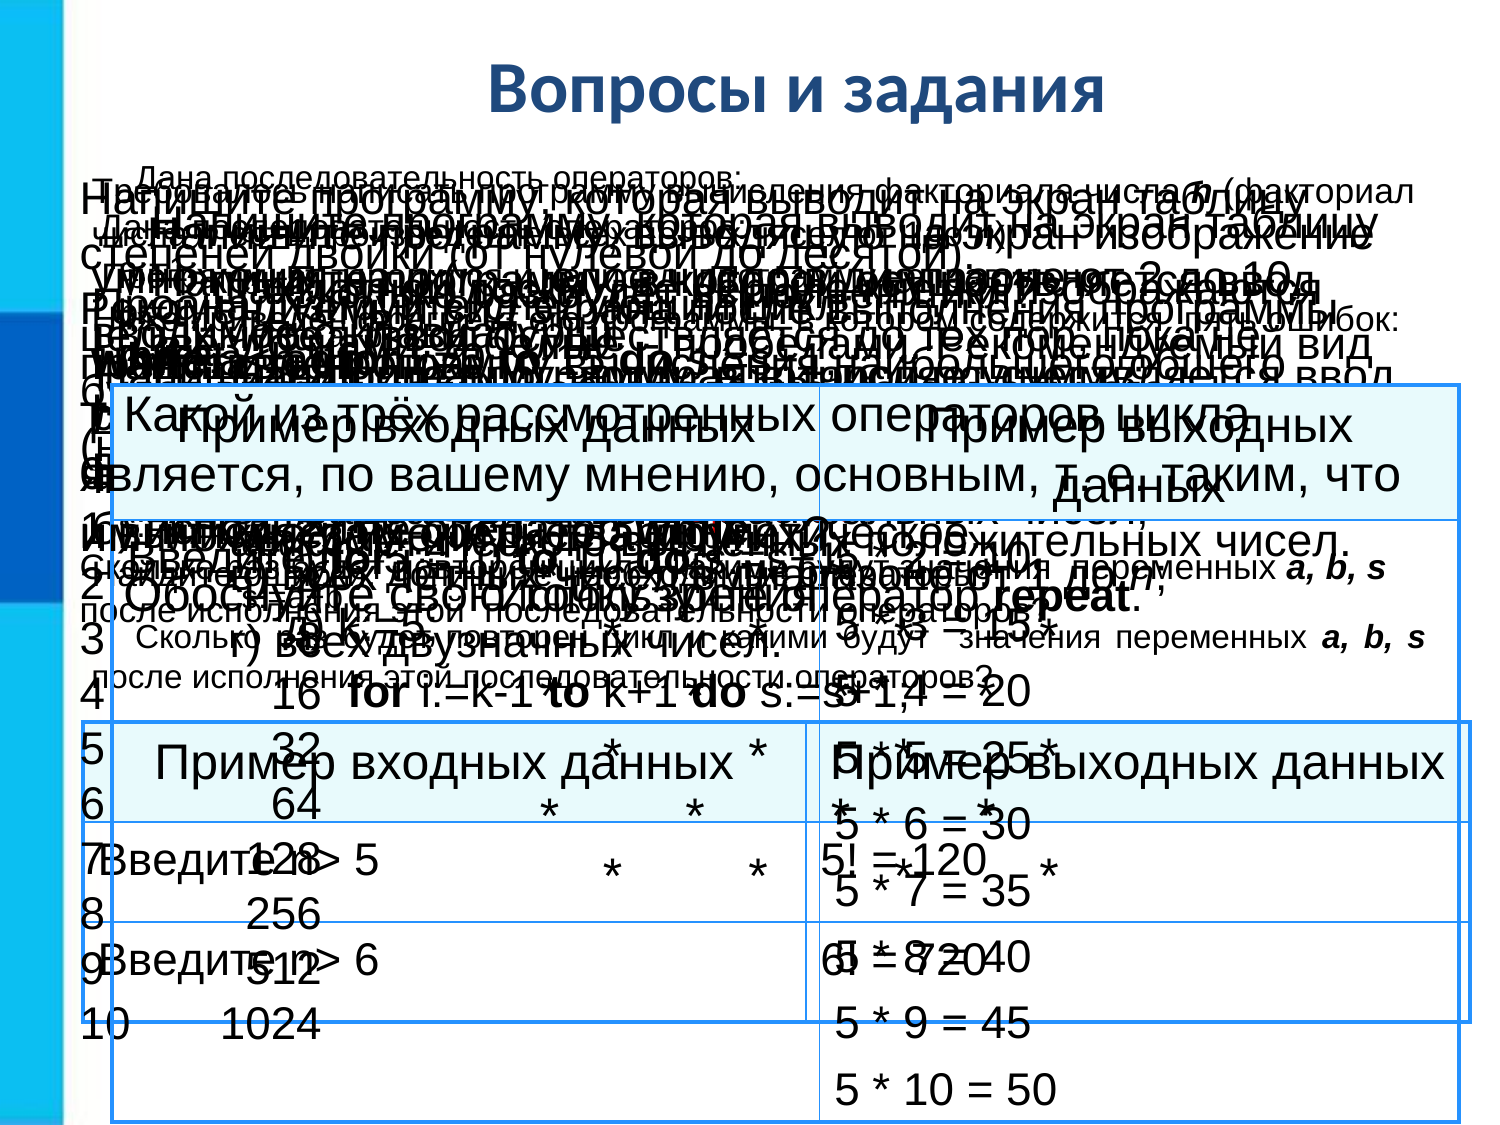

Вопросы и задания
Дана последовательность операторов:
	a:=1;
	b:=2;
	while a+b<8 do
	begin
 a:=a+1;
 b:=b+2;
	end;
	s:=a+b
Сколько раз будет повторен цикл и какими будут значения переменных a, b, s после исполнения этой последовательности операторов?
Напишите программу, которая выводит на экран таблицу степеней двойки (от нулевой до десятой).
Рекомендуемый вид экрана после выполнения программы представлен ниже:
Таблица степеней двойки:
0 1
1 2
2 4
3 8
4 16
5 32
6 64
7 128
8 256
9 512
10 1024
Требовалось написать программу вычисления факториала числа n (факториал числа n есть произведение всех целых чисел от 1до n).
 Программист торопился и написал программу неправильно.
Ниже приведён фрагмент его программы, в котором содержится пять ошибок:
 k:=1;
 f:=0;
 while k<n do
 f:=f*k;
 k:=k+1
Найдите ошибки. Допишите необходимые операторы.
Напишите программу, которая выводит на экран таблицу умножения на n (n - целое число в диапазоне от 2 до 10, вводимое с клавиатуры).
 Дана последовательность операторов:
 a:=1;
 b:=1;
 repeat
 a:=a+1;
 b:=b*2;
 until b>8;
 s:=a+b
Сколько раз будет повторён цикл и какими будут значения переменных a, b, s после исполнения этой последовательности операторов?
Напишите программу, выводящую на экран изображение шахматной доски, где чёрные клетки изображаются звёздочками, а белые - пробелами. Рекомендуемый вид экрана после выполнения программы представлен ниже:
* * * *
 * * * *
* * * *
 * * * *
* * * *
 * * * *
* * * *
 * * * *
 Напишите программу, в которой осуществляется ввод целых чисел (ввод осуществляется до тех пор, пока не будет введён ноль) и определение максимального (наибольшего) из введённых чисел.
 Используйте оператор repeat.
Сколько раз будет выполнен цикл?
а) for i:=0 to 15 do s:=s+1;
б) for i:=10 to 15 do s:=s+1;
в) for i:=-1 to 1 do s:=s+1;
г) for i:=10 to 10 do s:=s+1;
д) k:=5;
 for i:=k-1 to k+1 do s:=s+1;
Проанализируйте следующий цикл:
while a<b do
c:=a=b;
В чём его особенность?
Напишите программу вычисления наибольшего общего делителя двух целых чисел:
а) используйте оператор repeat;
б) используйте оператор while.
Напишите программу, которая вычисляет сумму:
	а) первых n натуральных чисел;
	б) квадратов первых n натуральных чисел;
	в) всех чётных чисел в диапазоне от 1 до n;
	г) всех двузначных чисел.
 Напишите программу, в которой осуществляется ввод целых чисел (ввод осуществляется до тех пор, пока не будет введён ноль) и подсчёт суммы и среднего арифметического введённых положительных чисел.
 Используйте оператор repeat.
Какой из трёх рассмотренных операторов цикла является, по вашему мнению, основным, т. е. таким, что им можно заменить два других?
Обоснуйте свою точку зрения.
Напишите программу, которая 10 раз выводит на экран
 ваши имя и фамилию.
Напишите программу, которая генерирует 10 случайных чисел в диапазоне от 1 до 20, выводит эти числа на экран и вычисляет их среднее арифметическое.
| Пример входных данных | Пример выходных данных |
| --- | --- |
| Введите n> 5 | 5 \* 2 = 10 5 \* 3 = 15 5 \* 4 = 20 5 \* 5 = 25 5 \* 6 = 30 5 \* 7 = 35 5 \* 8 = 40 5 \* 9 = 45 5 \* 10 = 50 |
| Пример входных данных | Пример выходных данных |
| --- | --- |
| Введите n> 5 | 5! = 120 |
| Введите n> 6 | 6! = 720 |